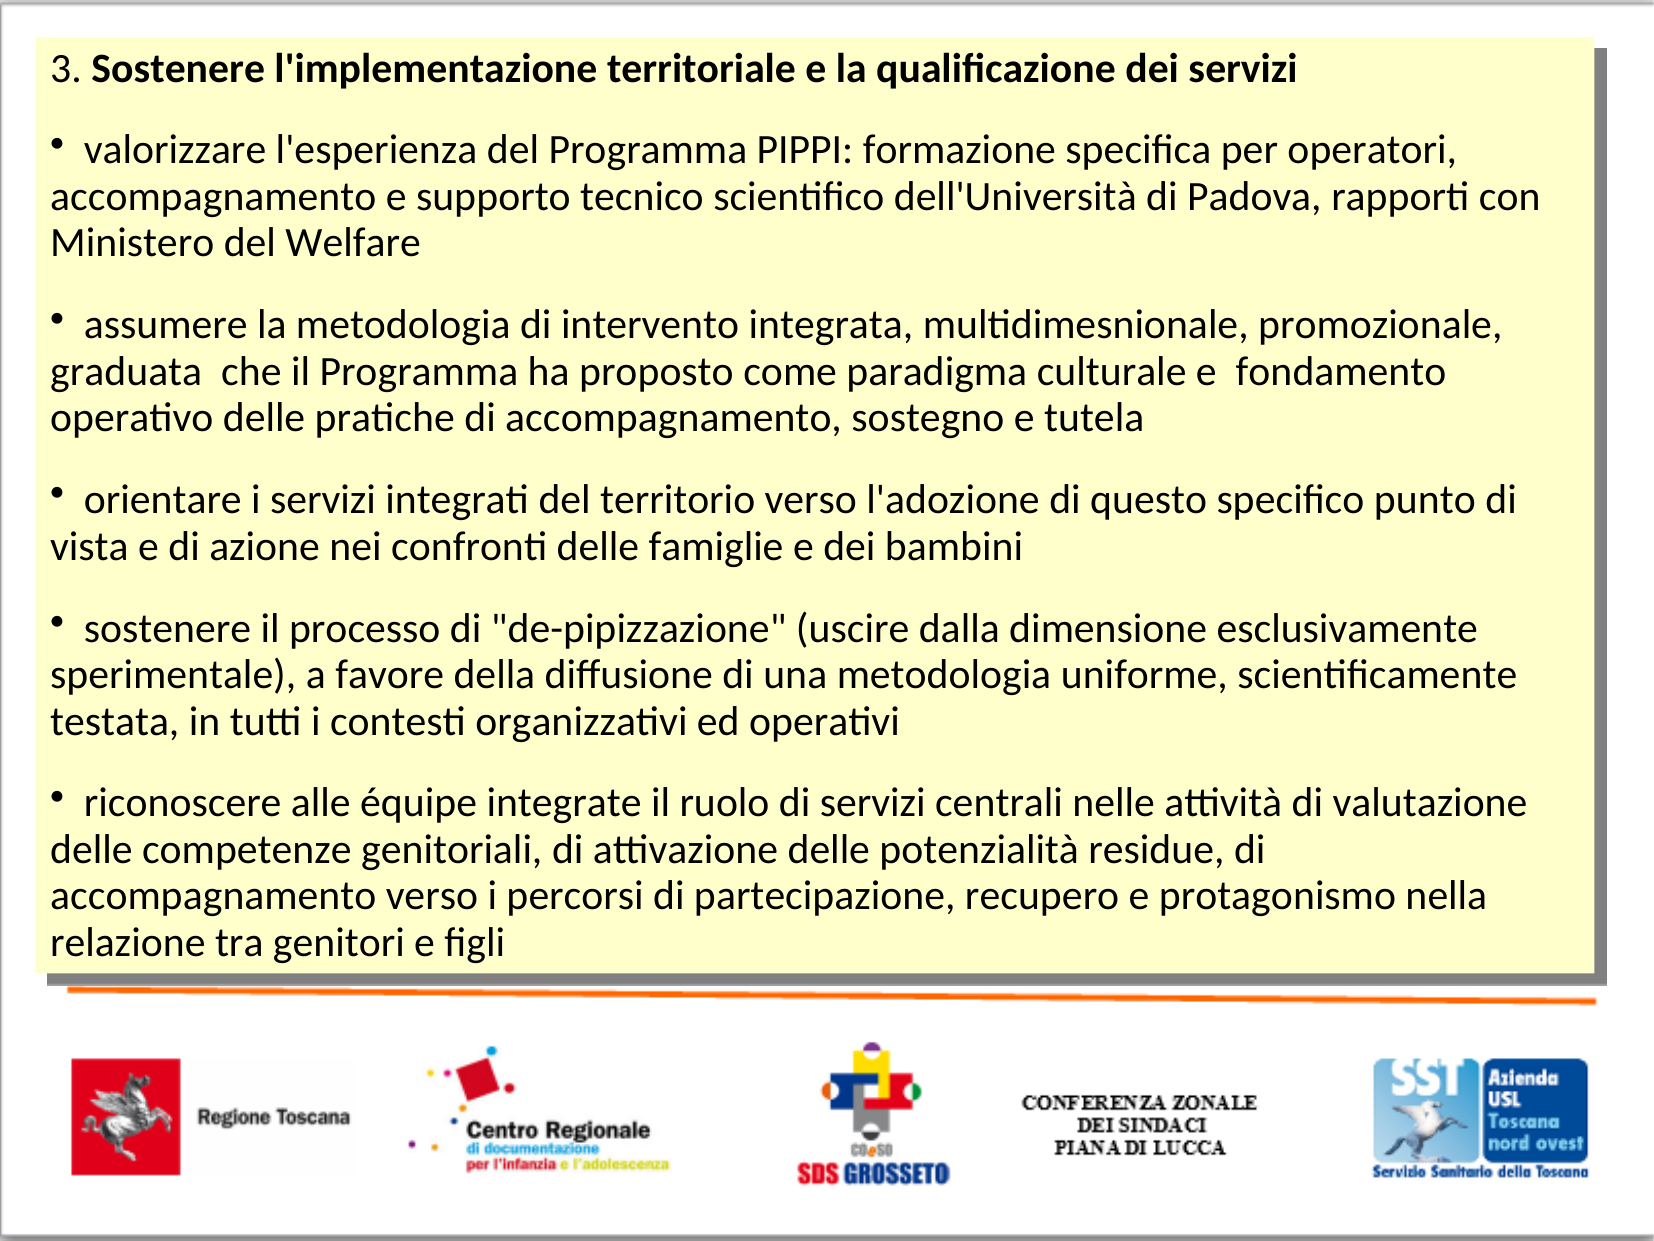

3. Sostenere l'implementazione territoriale e la qualificazione dei servizi
 valorizzare l'esperienza del Programma PIPPI: formazione specifica per operatori, accompagnamento e supporto tecnico scientifico dell'Università di Padova, rapporti con Ministero del Welfare
 assumere la metodologia di intervento integrata, multidimesnionale, promozionale, graduata che il Programma ha proposto come paradigma culturale e fondamento operativo delle pratiche di accompagnamento, sostegno e tutela
 orientare i servizi integrati del territorio verso l'adozione di questo specifico punto di vista e di azione nei confronti delle famiglie e dei bambini
 sostenere il processo di "de-pipizzazione" (uscire dalla dimensione esclusivamente sperimentale), a favore della diffusione di una metodologia uniforme, scientificamente testata, in tutti i contesti organizzativi ed operativi
 riconoscere alle équipe integrate il ruolo di servizi centrali nelle attività di valutazione delle competenze genitoriali, di attivazione delle potenzialità residue, di accompagnamento verso i percorsi di partecipazione, recupero e protagonismo nella relazione tra genitori e figli